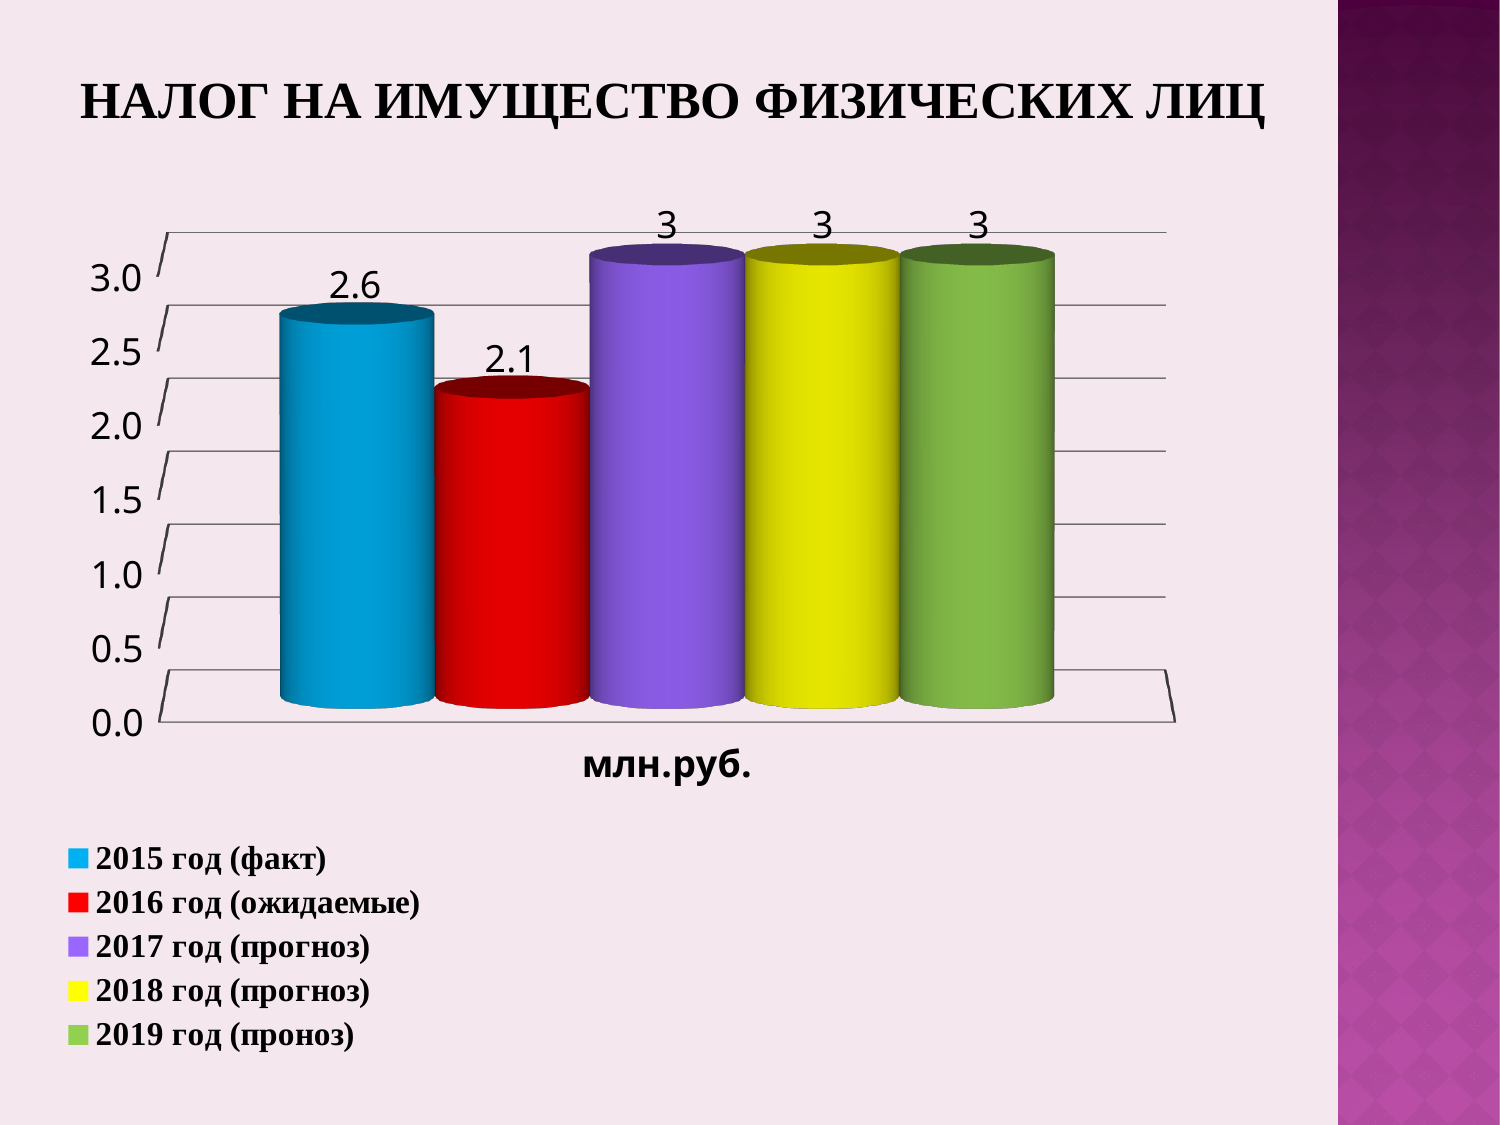

# Налог на имущество физических лиц
[unsupported chart]